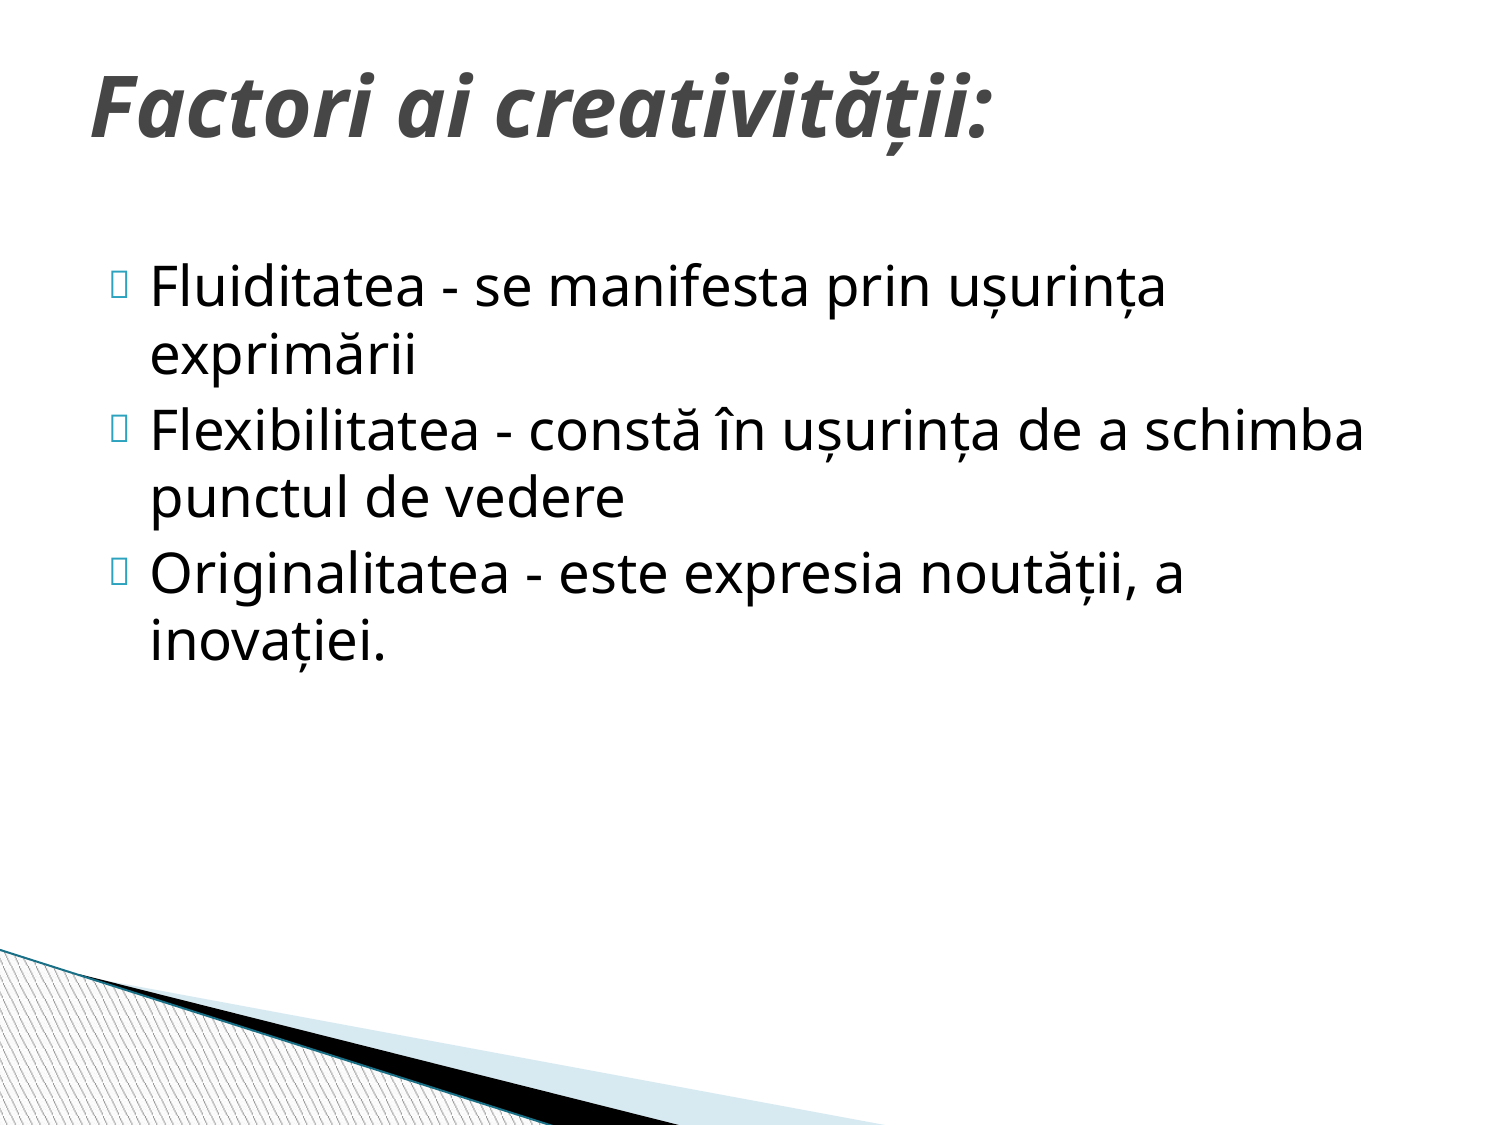

Factori ai creativității:
# Fluiditatea - se manifesta prin ușurința exprimării
Flexibilitatea - constă în ușurința de a schimba punctul de vedere
Originalitatea - este expresia noutății, a inovației.